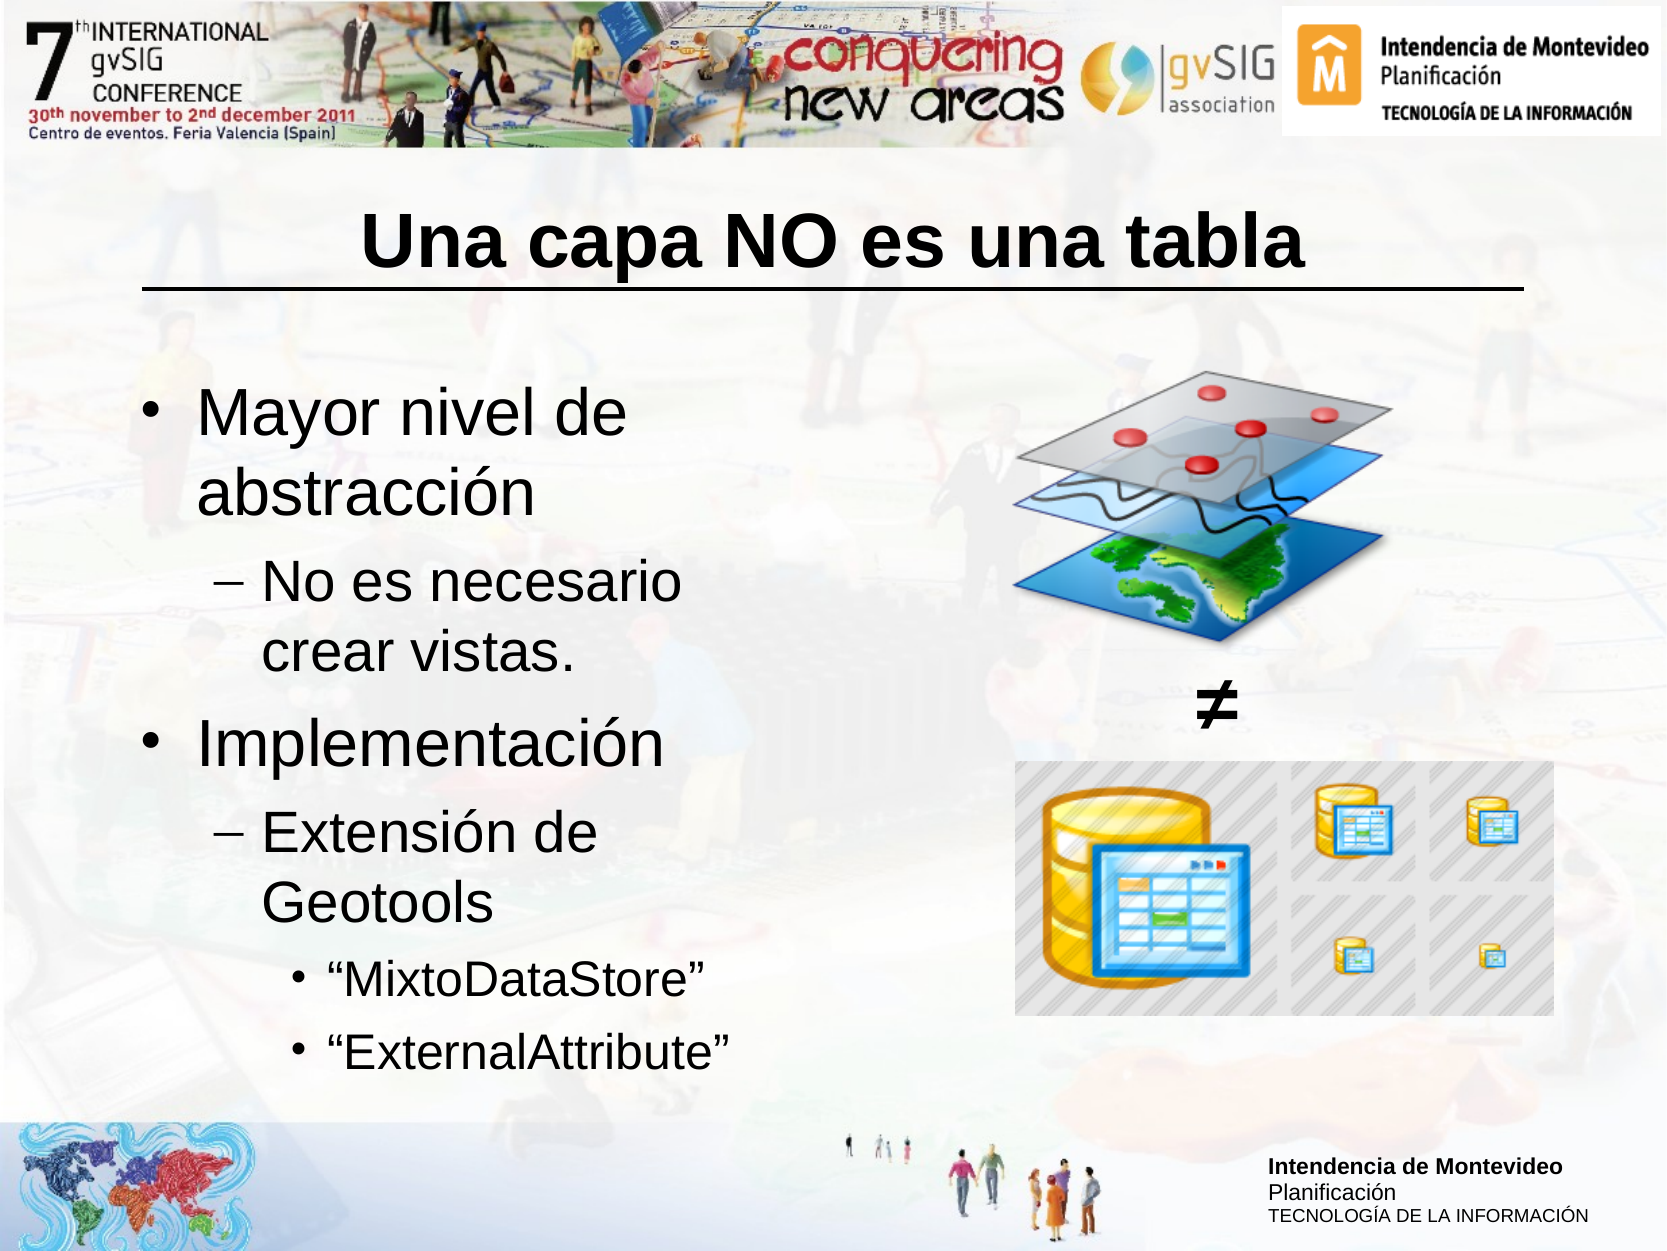

# Una capa NO es una tabla
Mayor nivel de abstracción
No es necesario crear vistas.
Implementación
Extensión de Geotools
“MixtoDataStore”
“ExternalAttribute”
≠